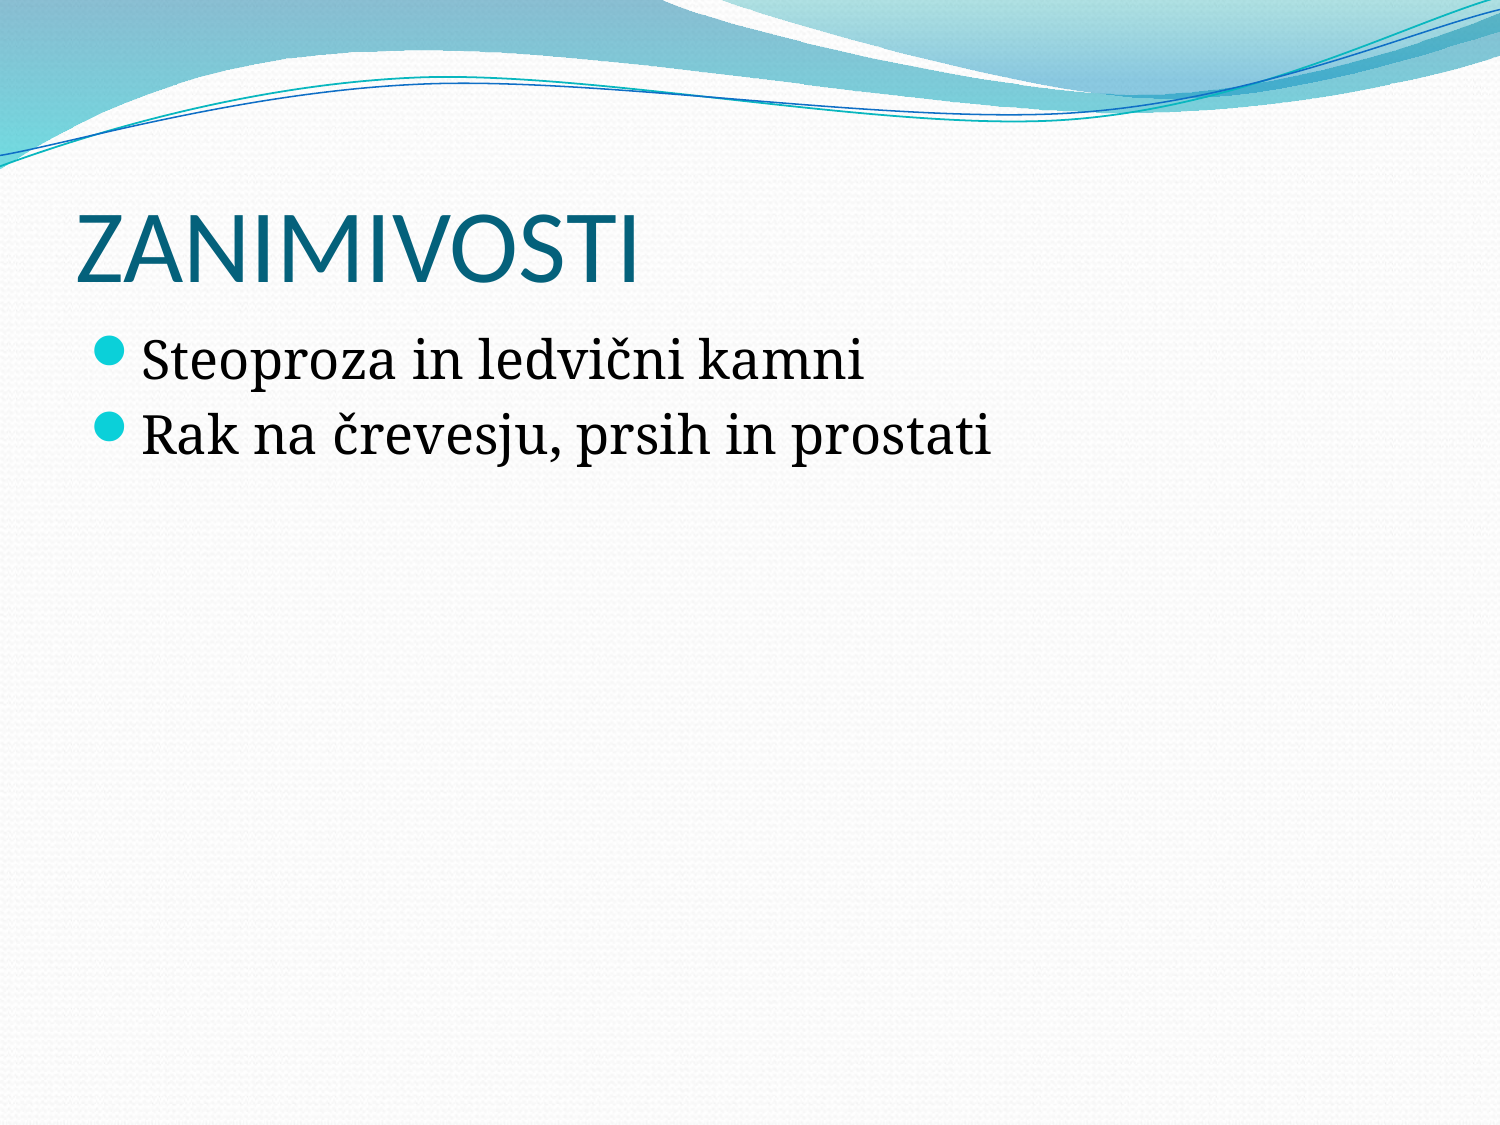

# ZANIMIVOSTI
Steoproza in ledvični kamni
Rak na črevesju, prsih in prostati